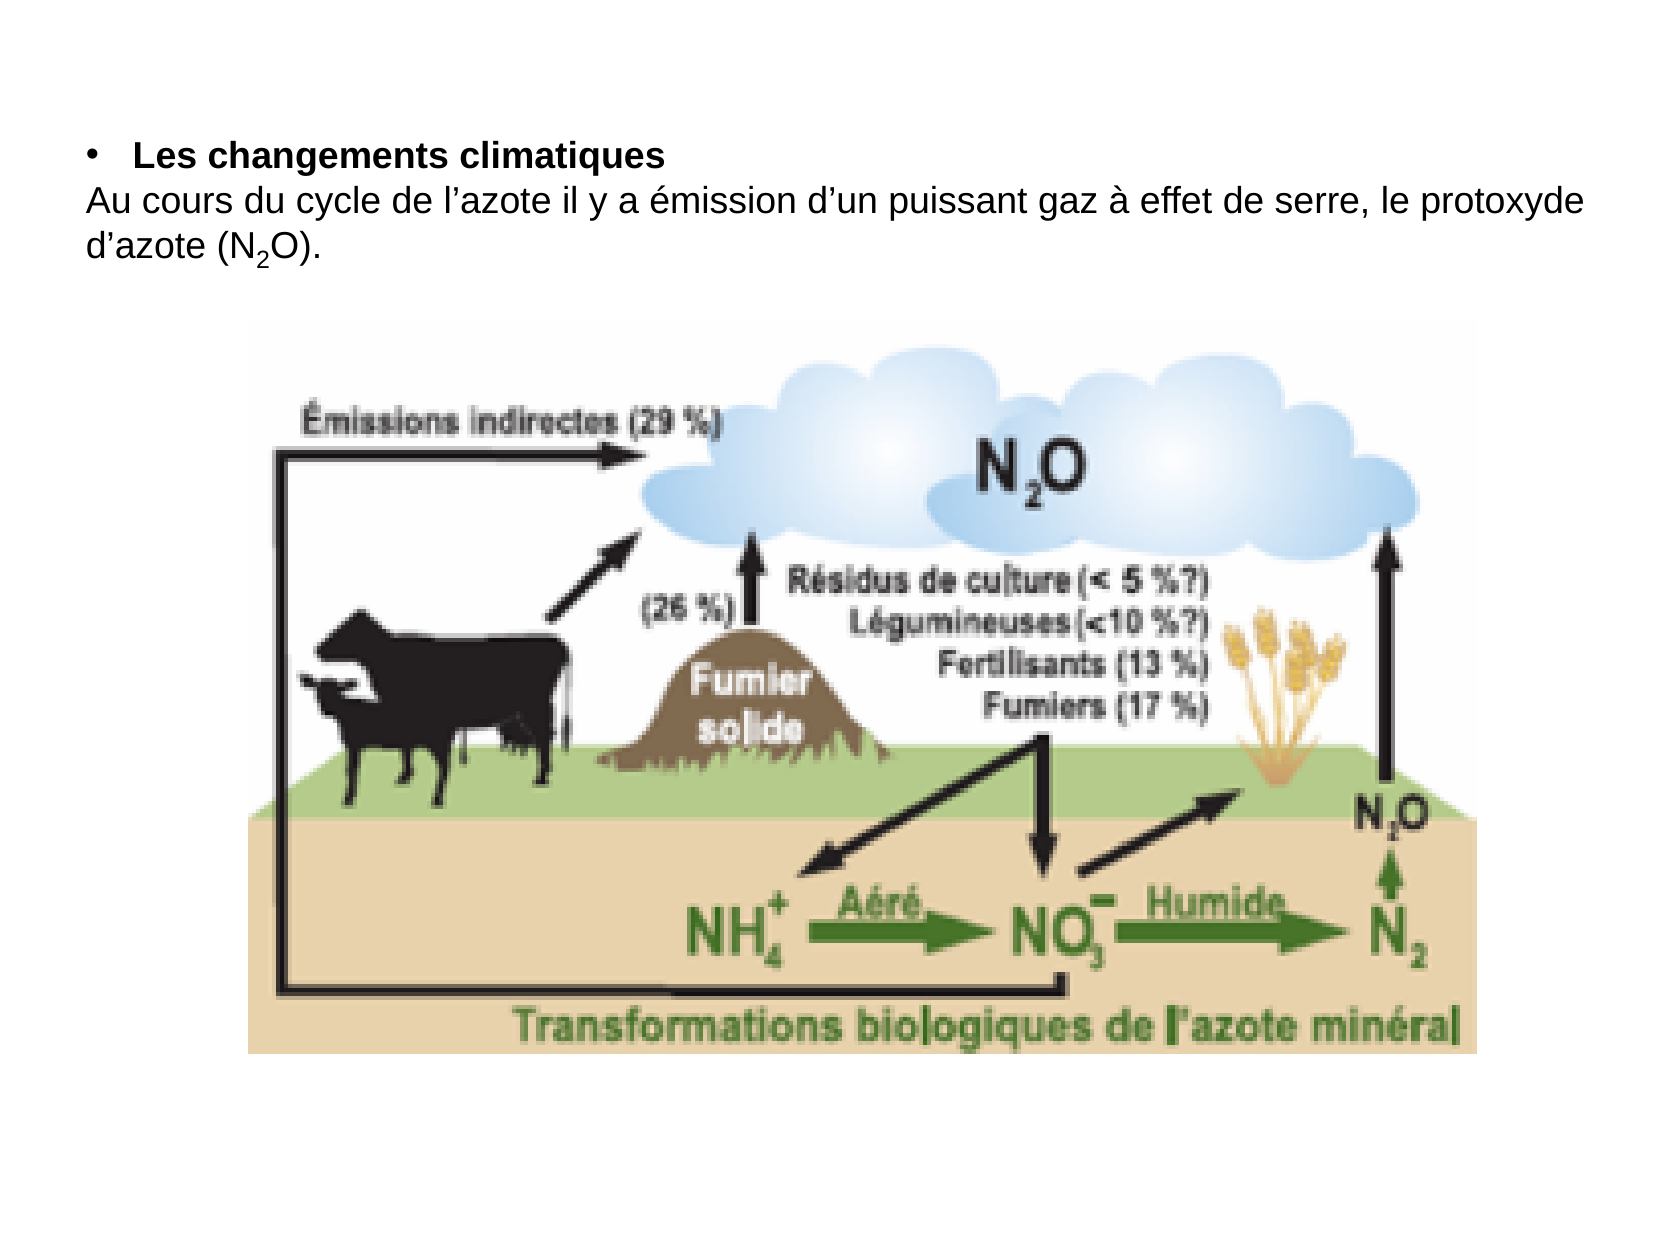

Les changements climatiques
Au cours du cycle de l’azote il y a émission d’un puissant gaz à effet de serre, le protoxyde d’azote (N2O).